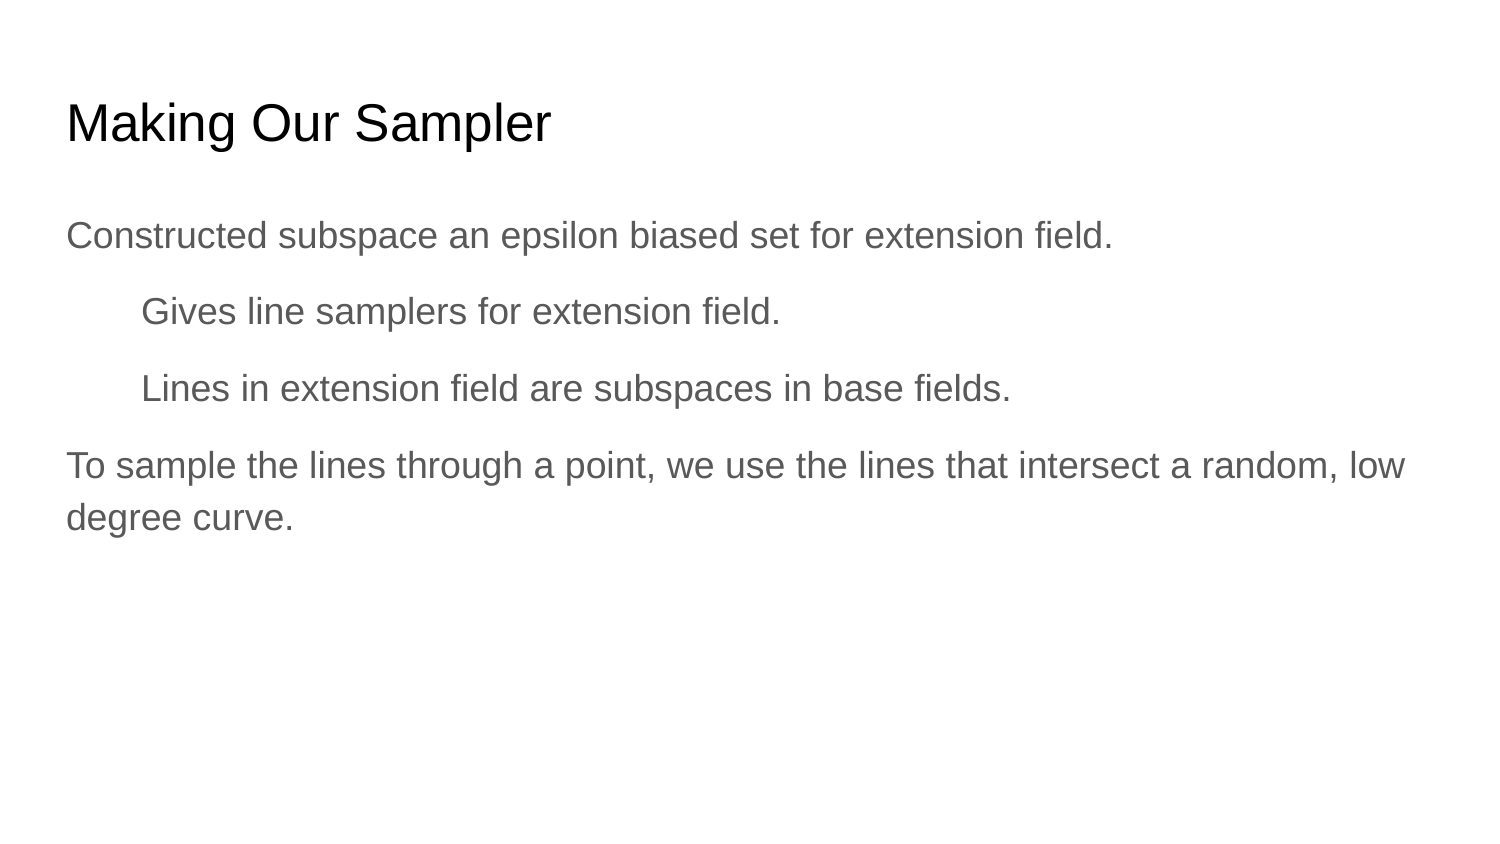

# Making Our Sampler
Constructed subspace an epsilon biased set for extension field.
Gives line samplers for extension field.
Lines in extension field are subspaces in base fields.
To sample the lines through a point, we use the lines that intersect a random, low degree curve.